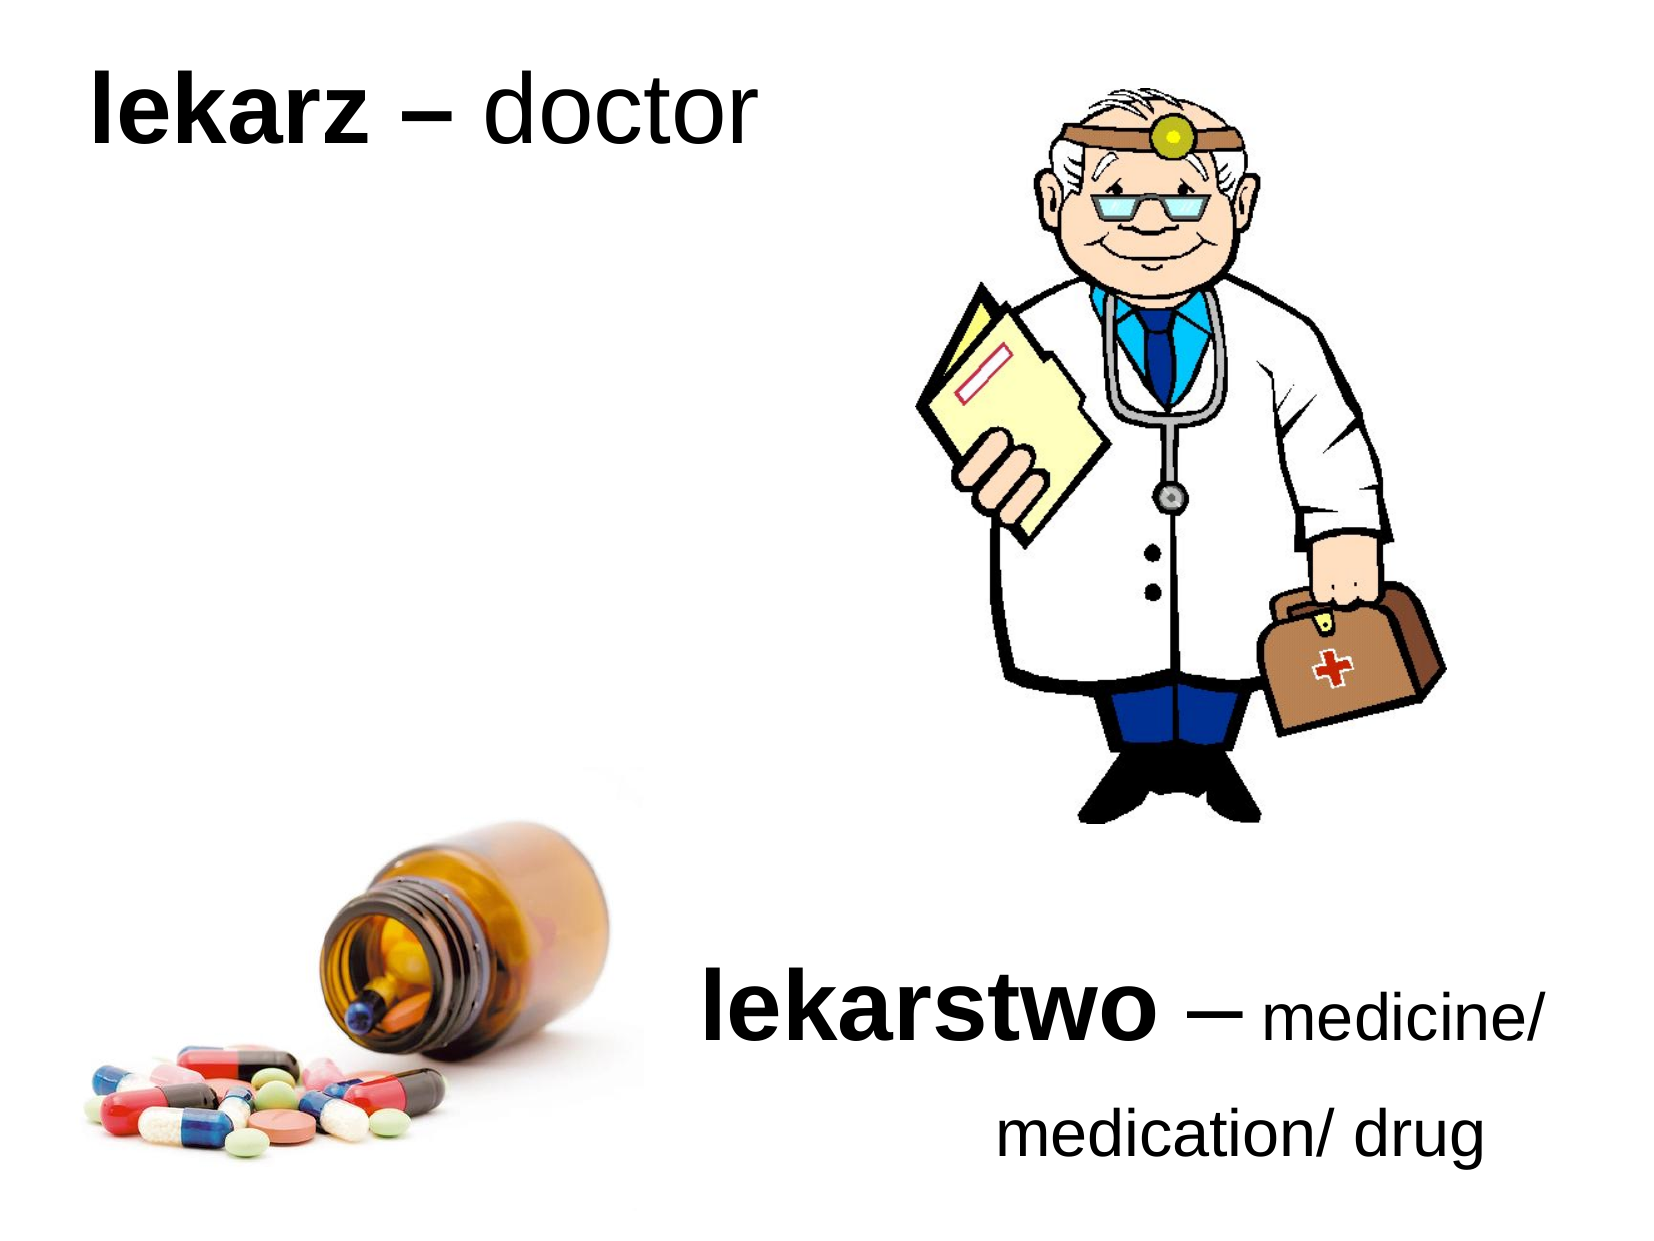

# lekarz – doctor
 lekarstwo – medicine/
 medication/ drug